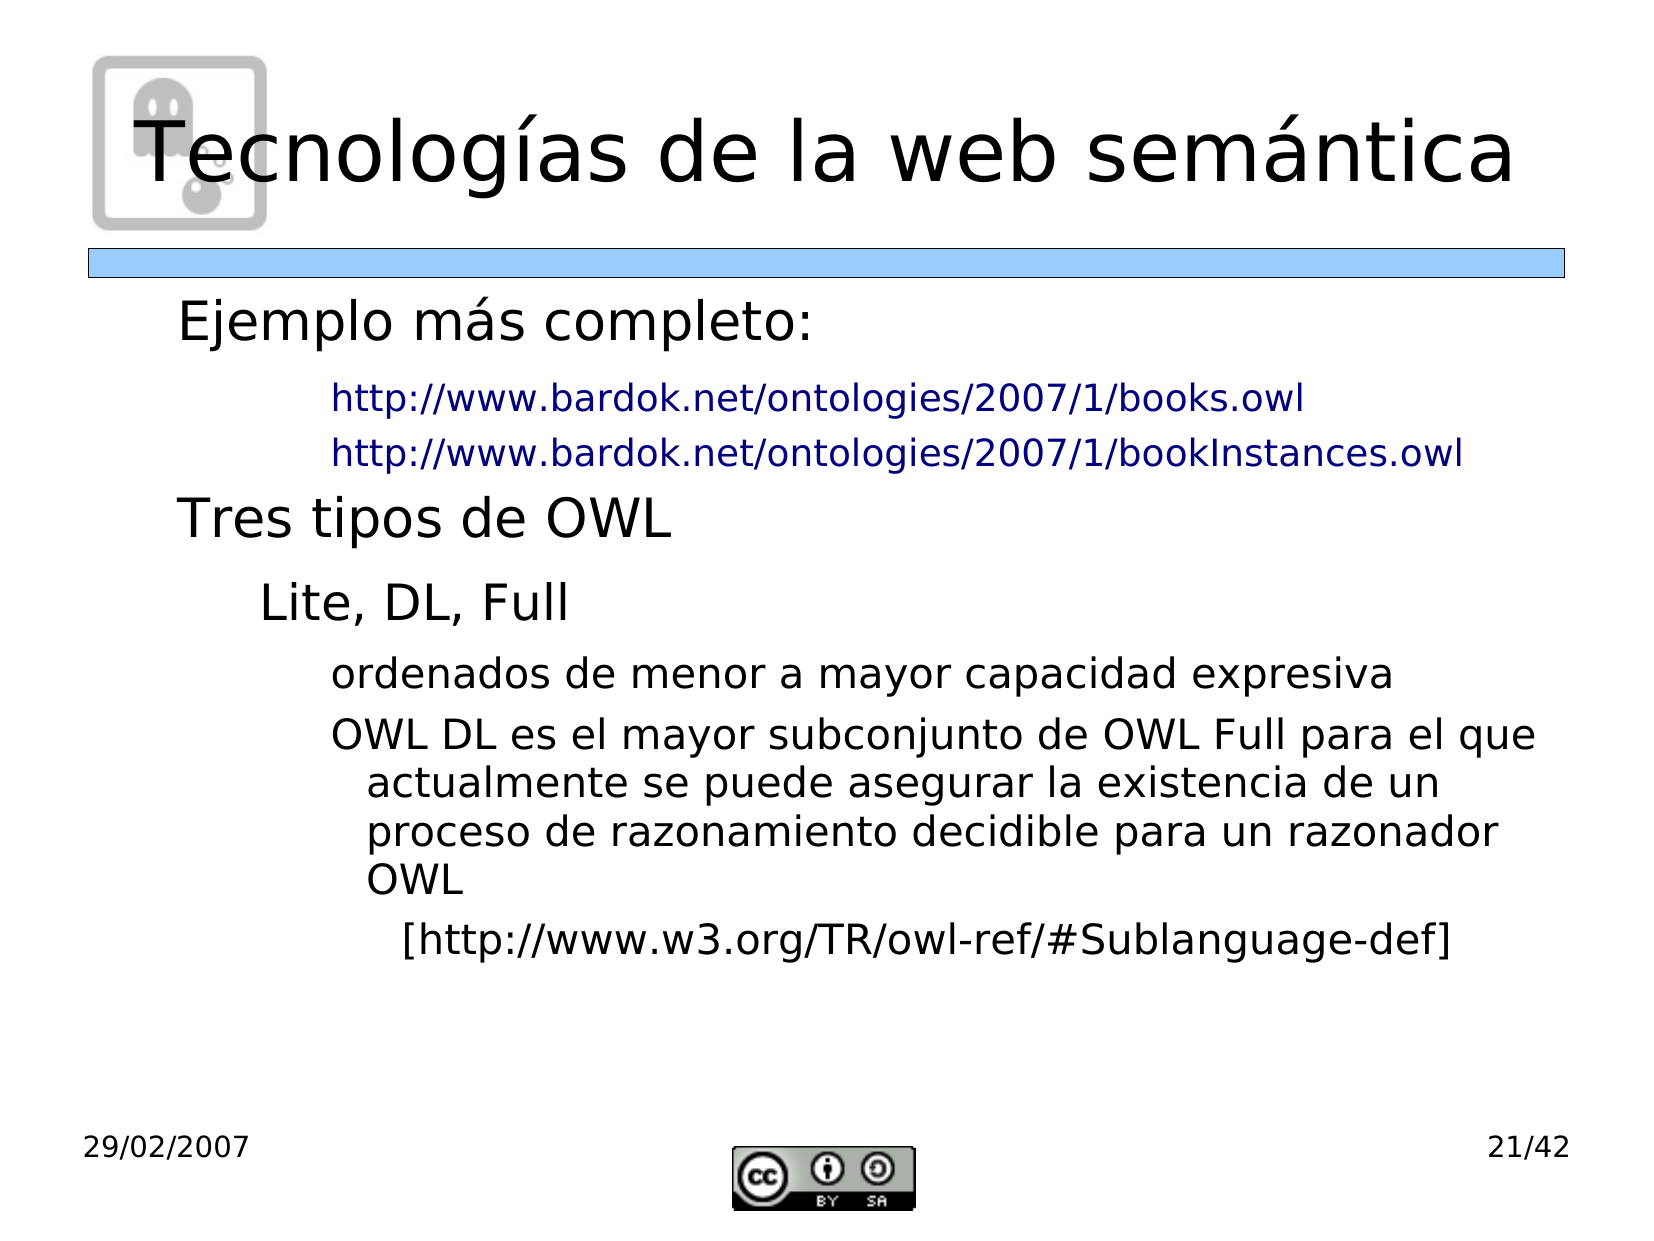

# Tecnologías de la web semántica
Ejemplo más completo:
http://www.bardok.net/ontologies/2007/1/books.owl
http://www.bardok.net/ontologies/2007/1/bookInstances.owl
Tres tipos de OWL
Lite, DL, Full
ordenados de menor a mayor capacidad expresiva
OWL DL es el mayor subconjunto de OWL Full para el que actualmente se puede asegurar la existencia de un proceso de razonamiento decidible para un razonador OWL
[http://www.w3.org/TR/owl-ref/#Sublanguage-def]